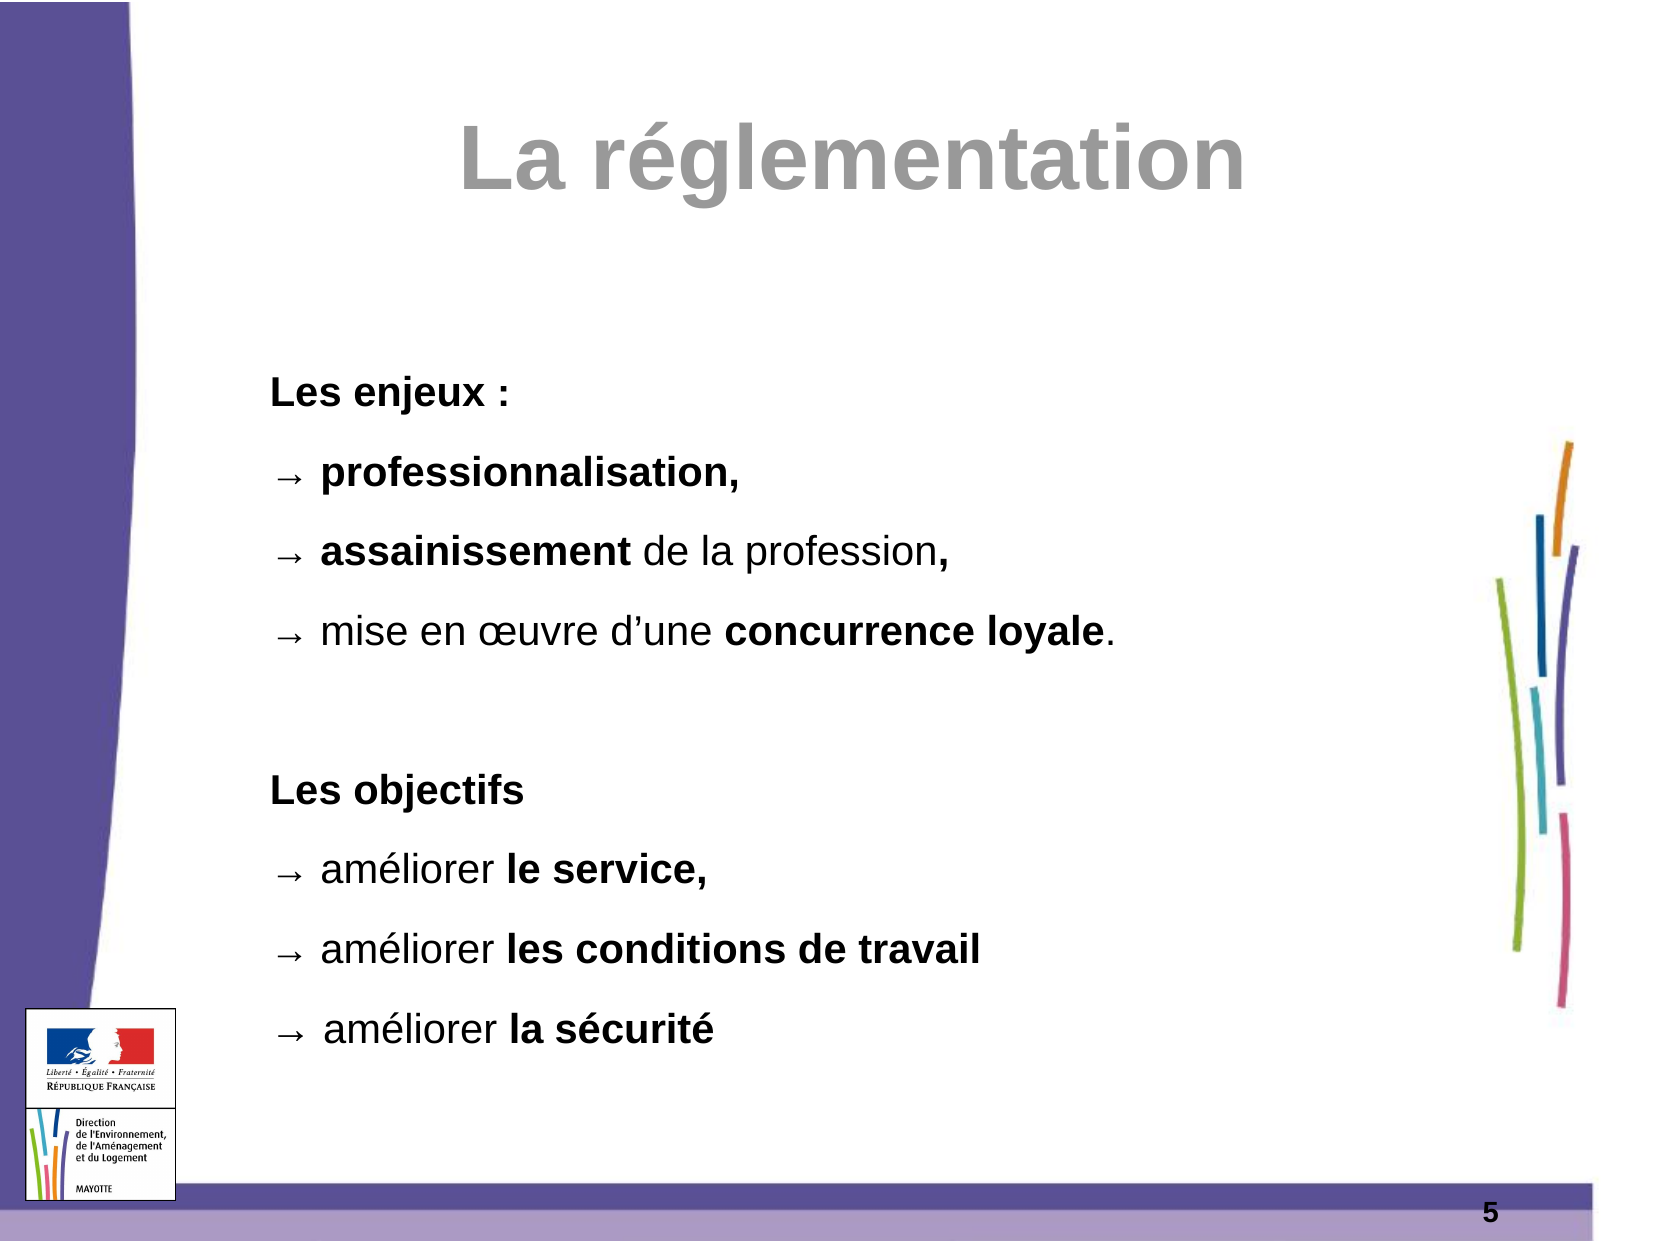

# La réglementation
Les enjeux :
→ professionnalisation,
→ assainissement de la profession,
→ mise en œuvre d’une concurrence loyale.
Les objectifs
→ améliorer le service,
→ améliorer les conditions de travail
→ améliorer la sécurité